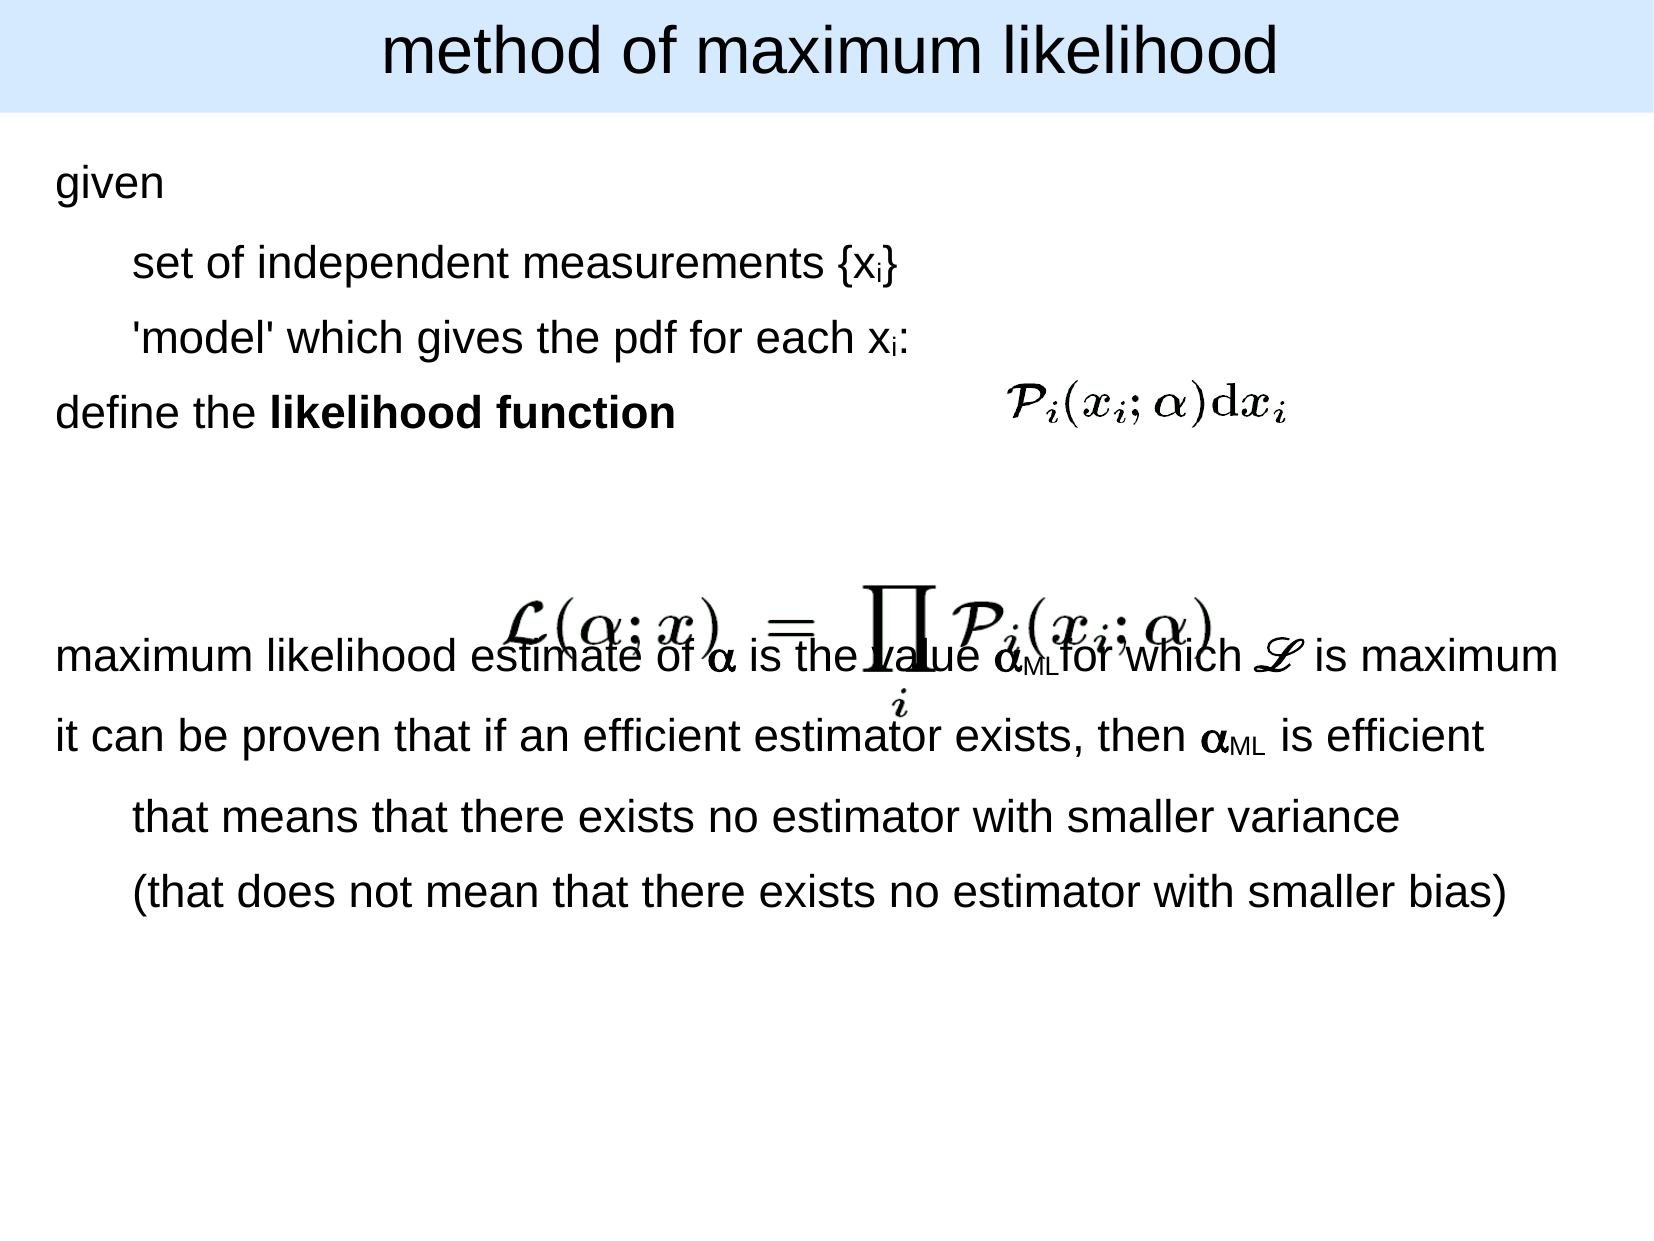

# method of maximum likelihood
given
set of independent measurements {xi}
'model' which gives the pdf for each xi:
define the likelihood function
maximum likelihood estimate of  is the value MLfor which ℒ is maximum
it can be proven that if an efficient estimator exists, then ML is efficient
that means that there exists no estimator with smaller variance
(that does not mean that there exists no estimator with smaller bias)